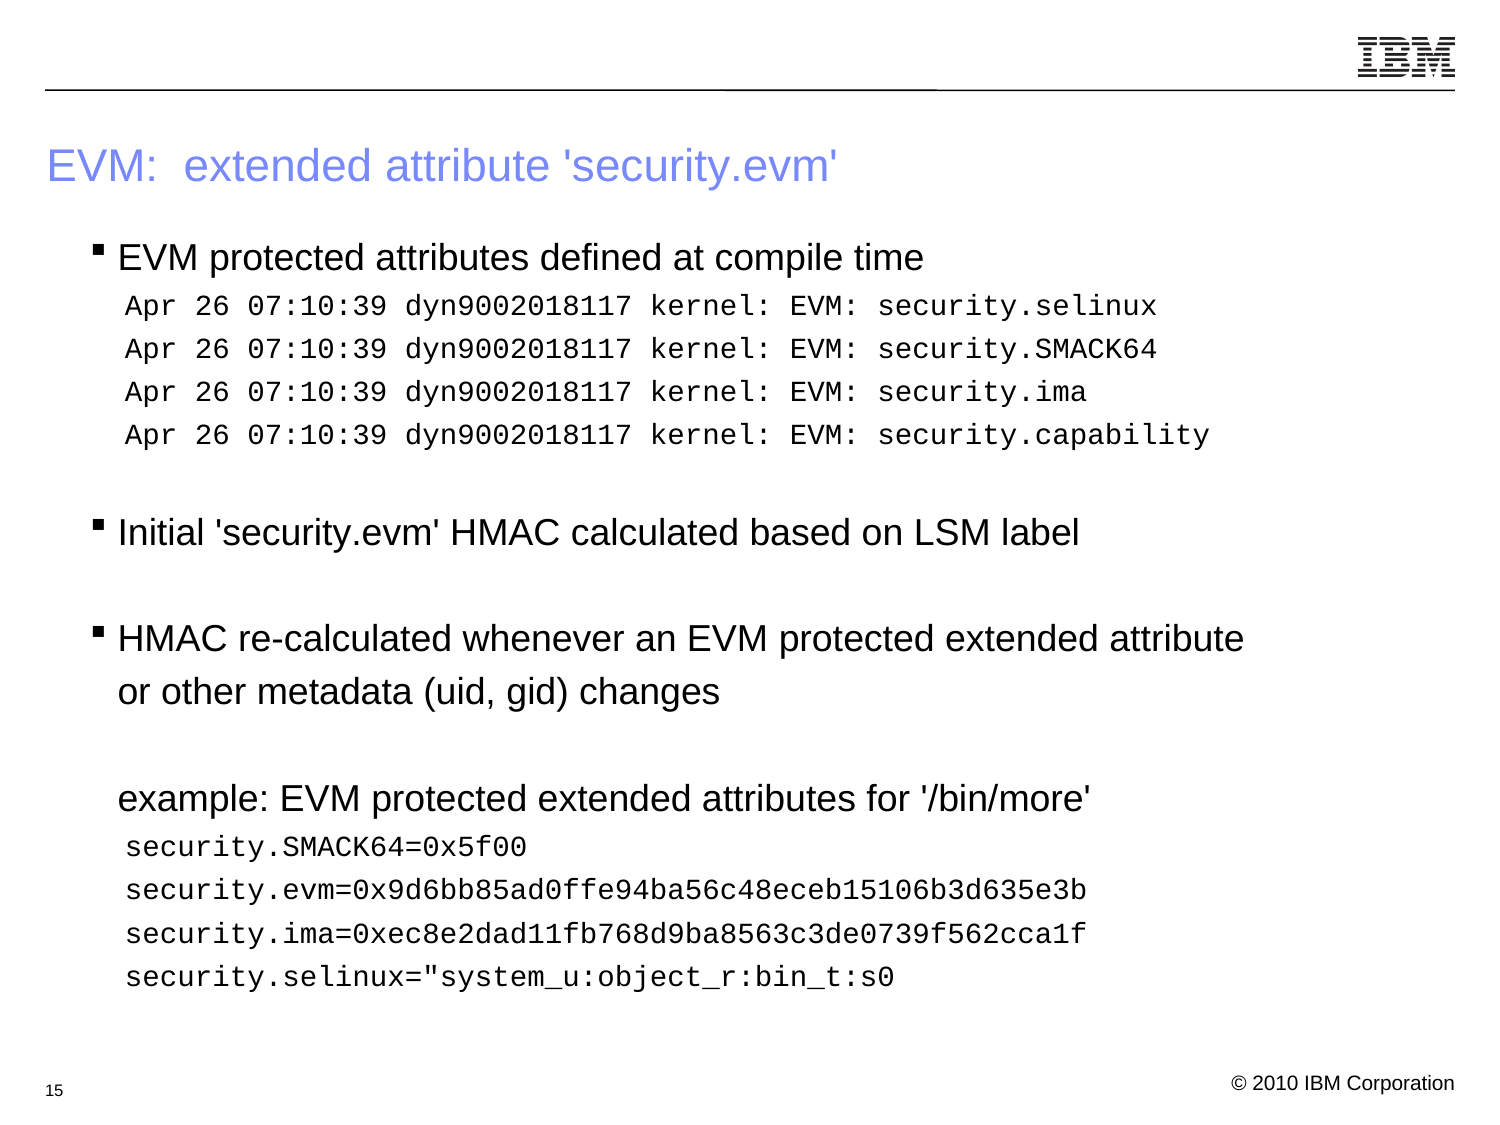

# EVM: extended attribute 'security.evm'
EVM protected attributes defined at compile time
 Apr 26 07:10:39 dyn9002018117 kernel: EVM: security.selinux
 Apr 26 07:10:39 dyn9002018117 kernel: EVM: security.SMACK64
 Apr 26 07:10:39 dyn9002018117 kernel: EVM: security.ima
 Apr 26 07:10:39 dyn9002018117 kernel: EVM: security.capability
Initial 'security.evm' HMAC calculated based on LSM label
HMAC re-calculated whenever an EVM protected extended attribute
or other metadata (uid, gid) changes
example: EVM protected extended attributes for '/bin/more'
 security.SMACK64=0x5f00
 security.evm=0x9d6bb85ad0ffe94ba56c48eceb15106b3d635e3b
 security.ima=0xec8e2dad11fb768d9ba8563c3de0739f562cca1f
 security.selinux="system_u:object_r:bin_t:s0
15